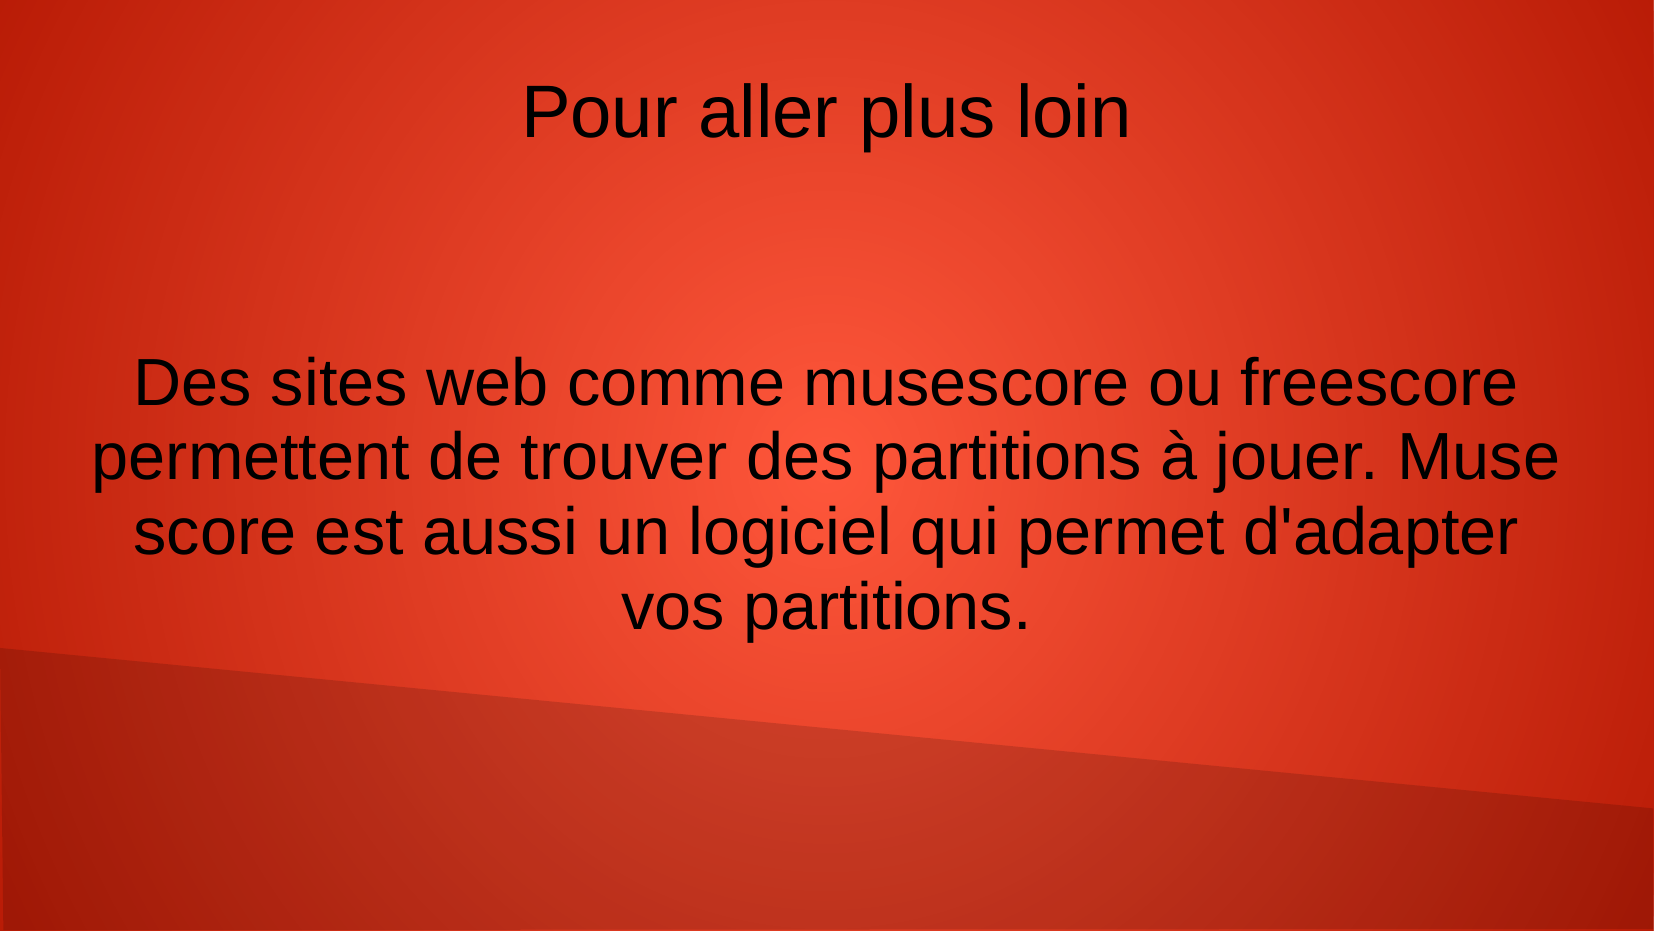

# Pour aller plus loin
Des sites web comme musescore ou freescore permettent de trouver des partitions à jouer. Muse score est aussi un logiciel qui permet d'adapter vos partitions.